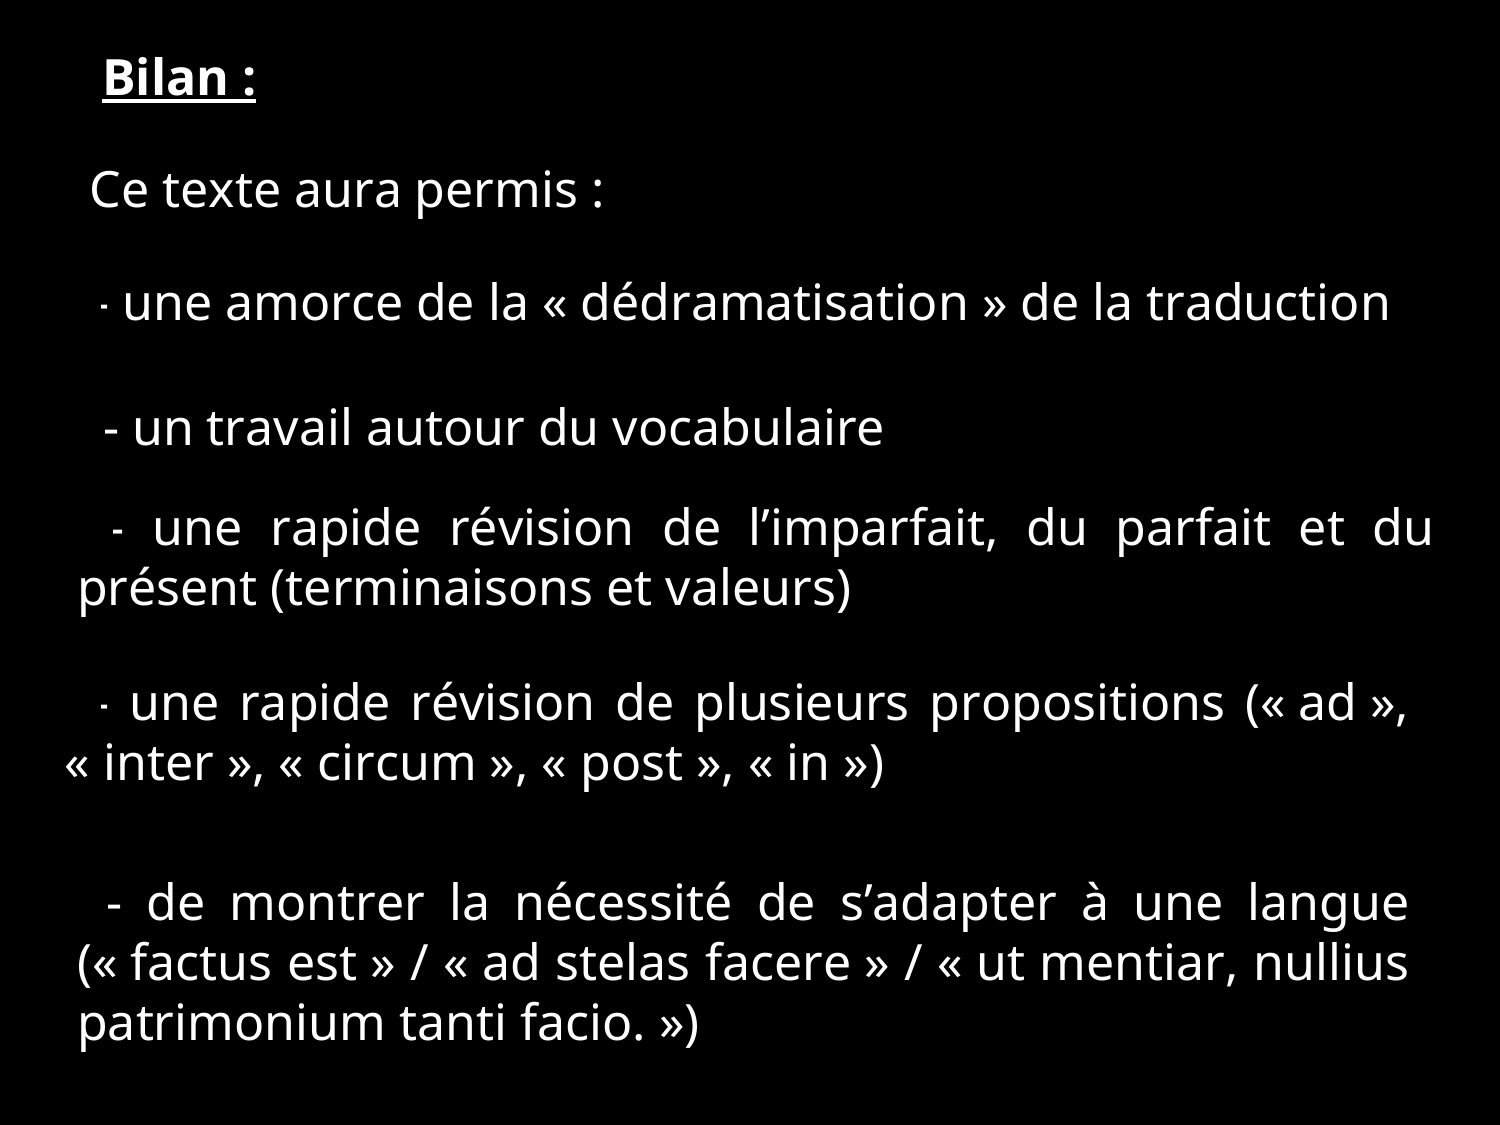

Bilan :
Ce texte aura permis :
-- une amorce de la « dédramatisation » de la traduction
 - un travail autour du vocabulaire
--- une rapide révision de l’imparfait, du parfait et du présent (terminaisons et valeurs)
- - une rapide révision de plusieurs propositions (« ad », « inter », « circum », « post », « in »)
- - de montrer la nécessité de s’adapter à une langue (« factus est » / « ad stelas facere » / « ut mentiar, nullius patrimonium tanti facio. »)